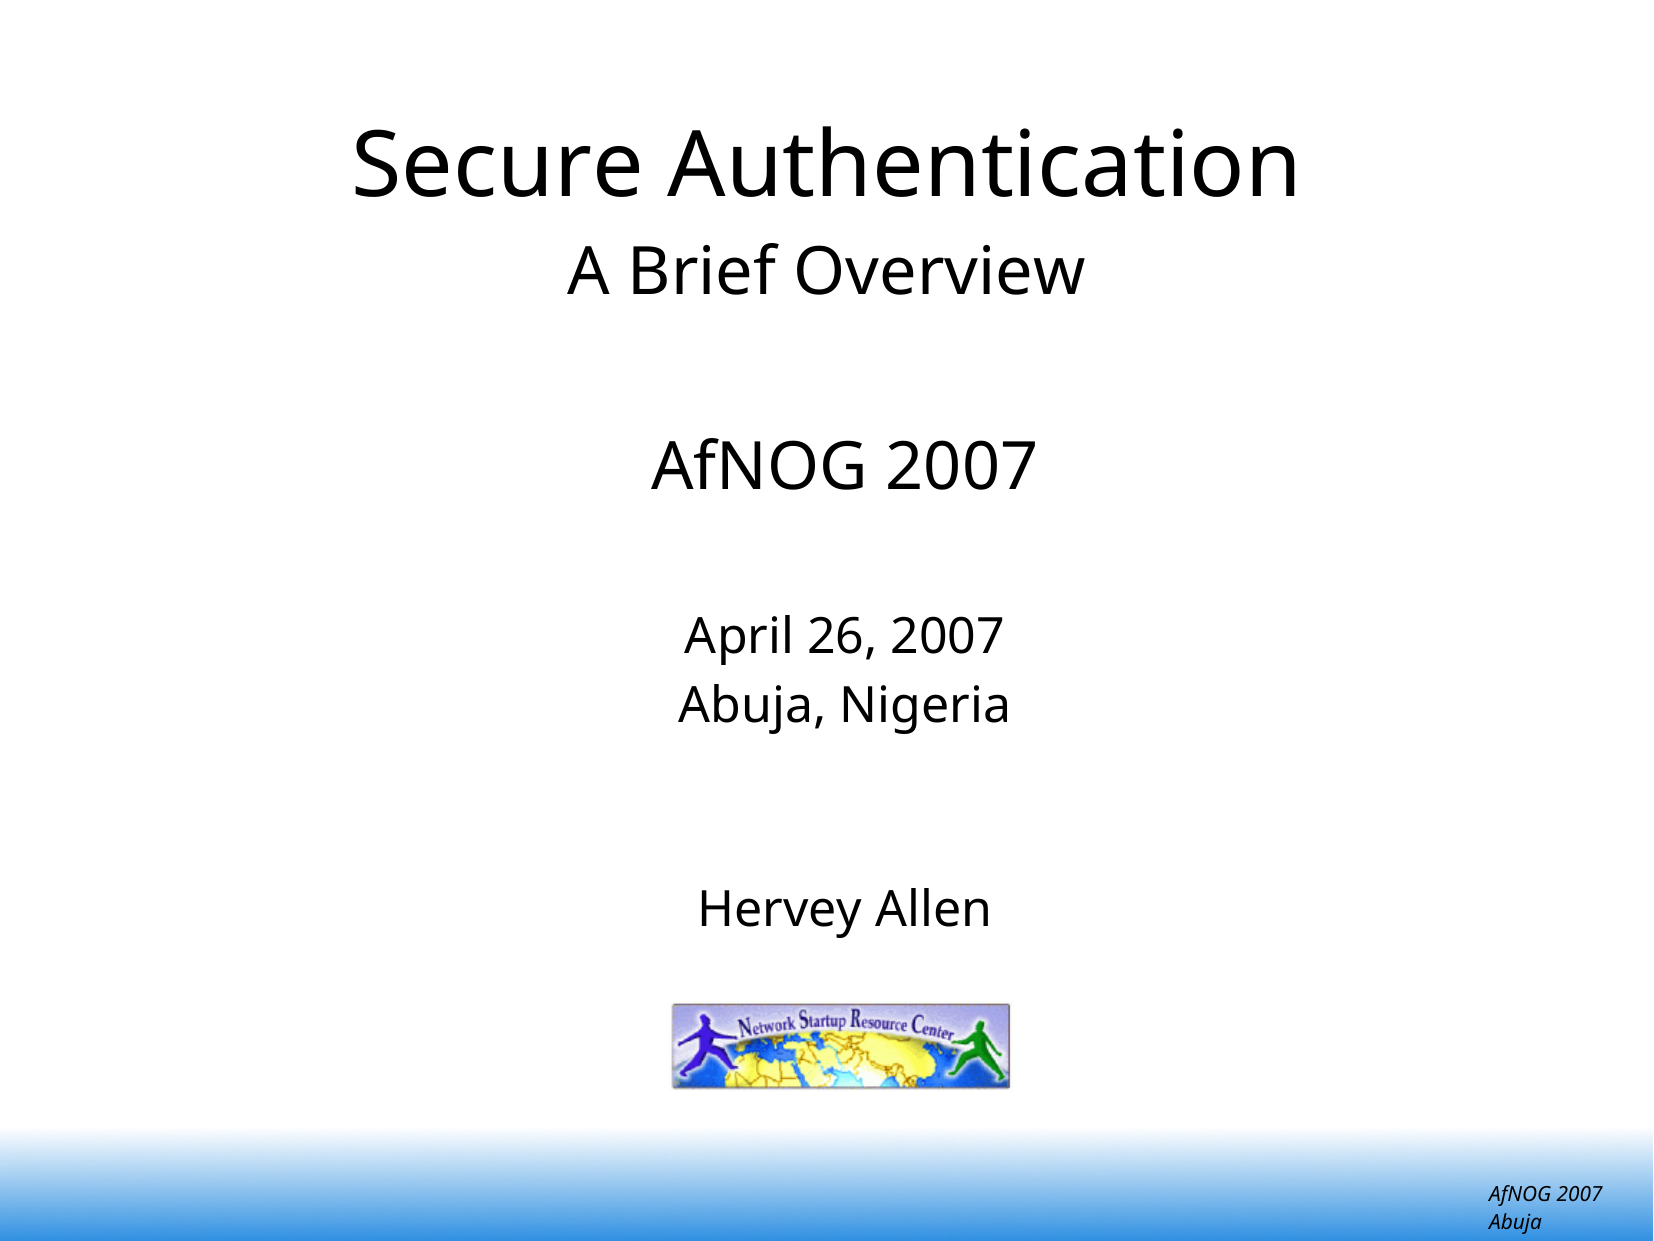

# Secure Authentication A Brief Overview
AfNOG 2007
April 26, 2007
Abuja, Nigeria
Hervey Allen